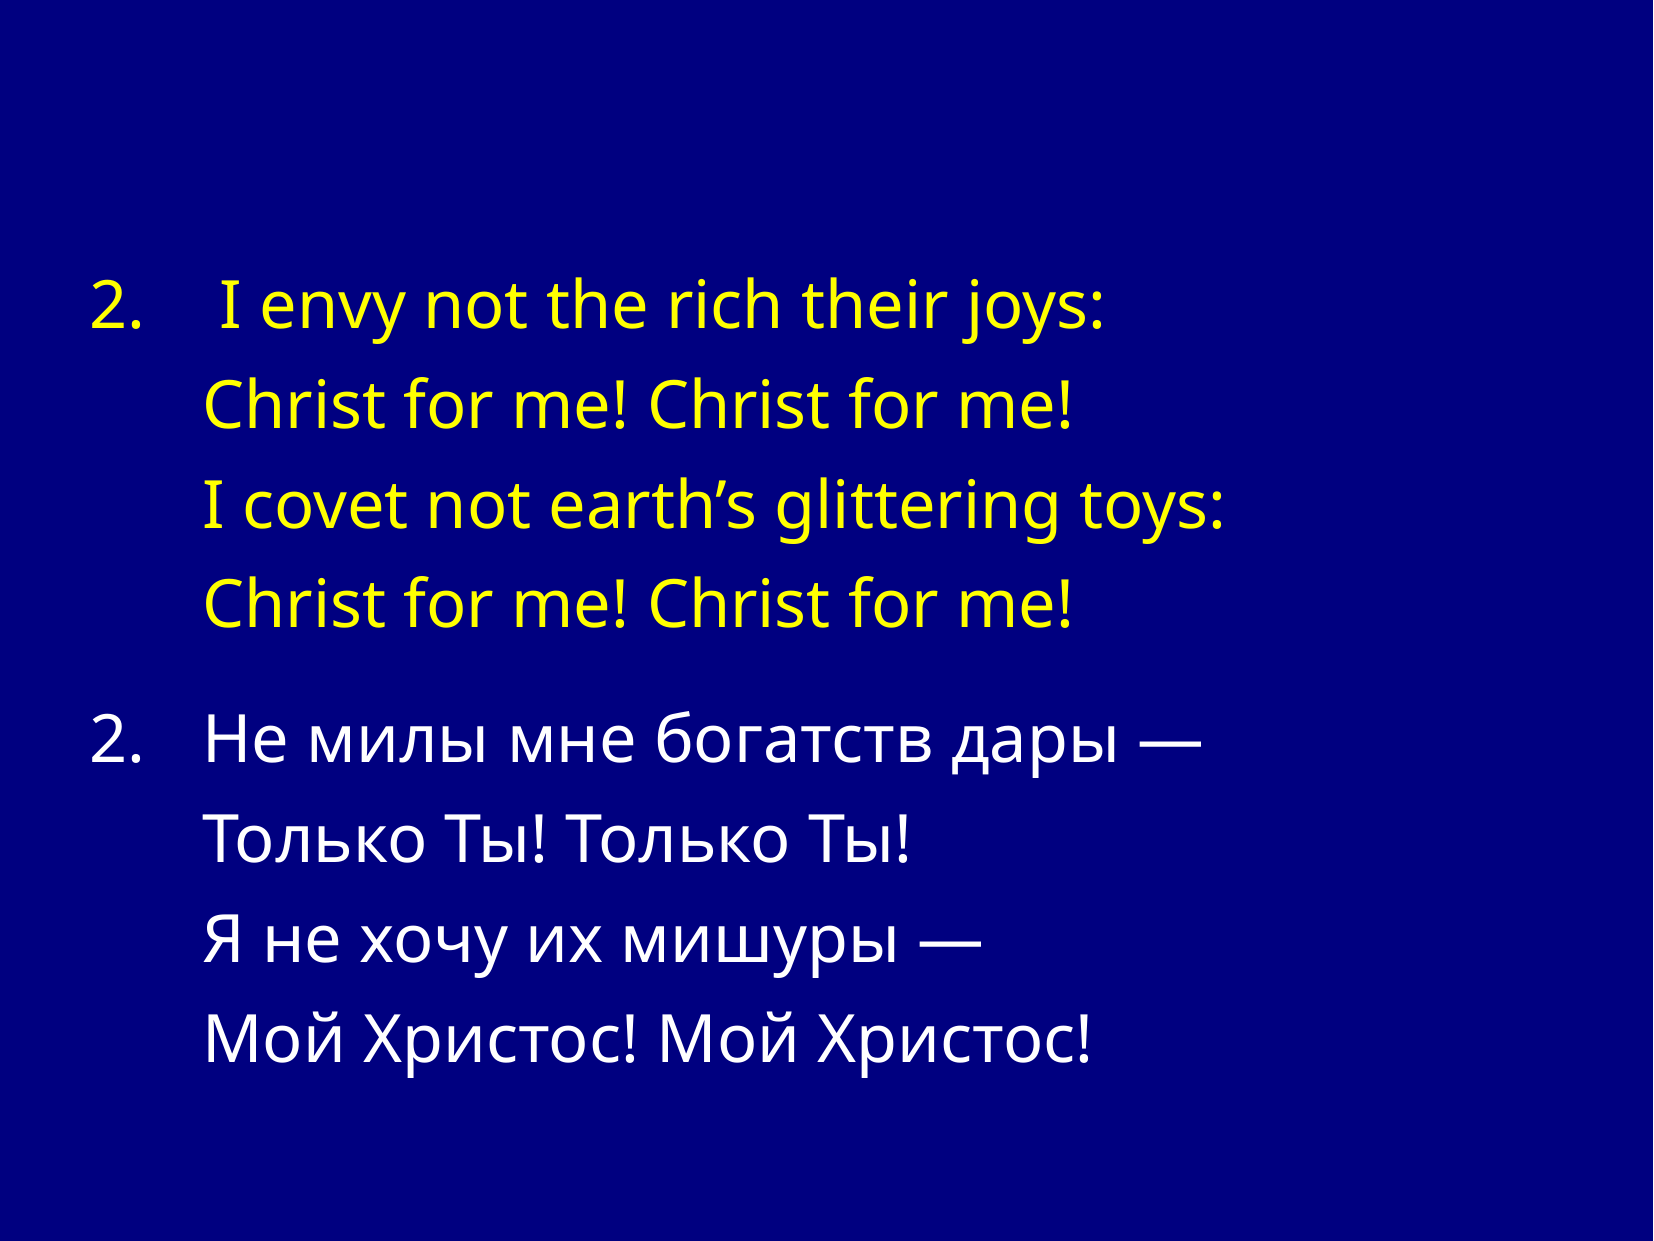

2.	 I envy not the rich their joys:
	Christ for me! Christ for me!
	I covet not earth’s glittering toys:
	Christ for me! Christ for me!
2.	Не милы мне богатств дары —
	Только Ты! Только Ты!
	Я не хочу их мишуры —
	Мой Христос! Мой Христос!